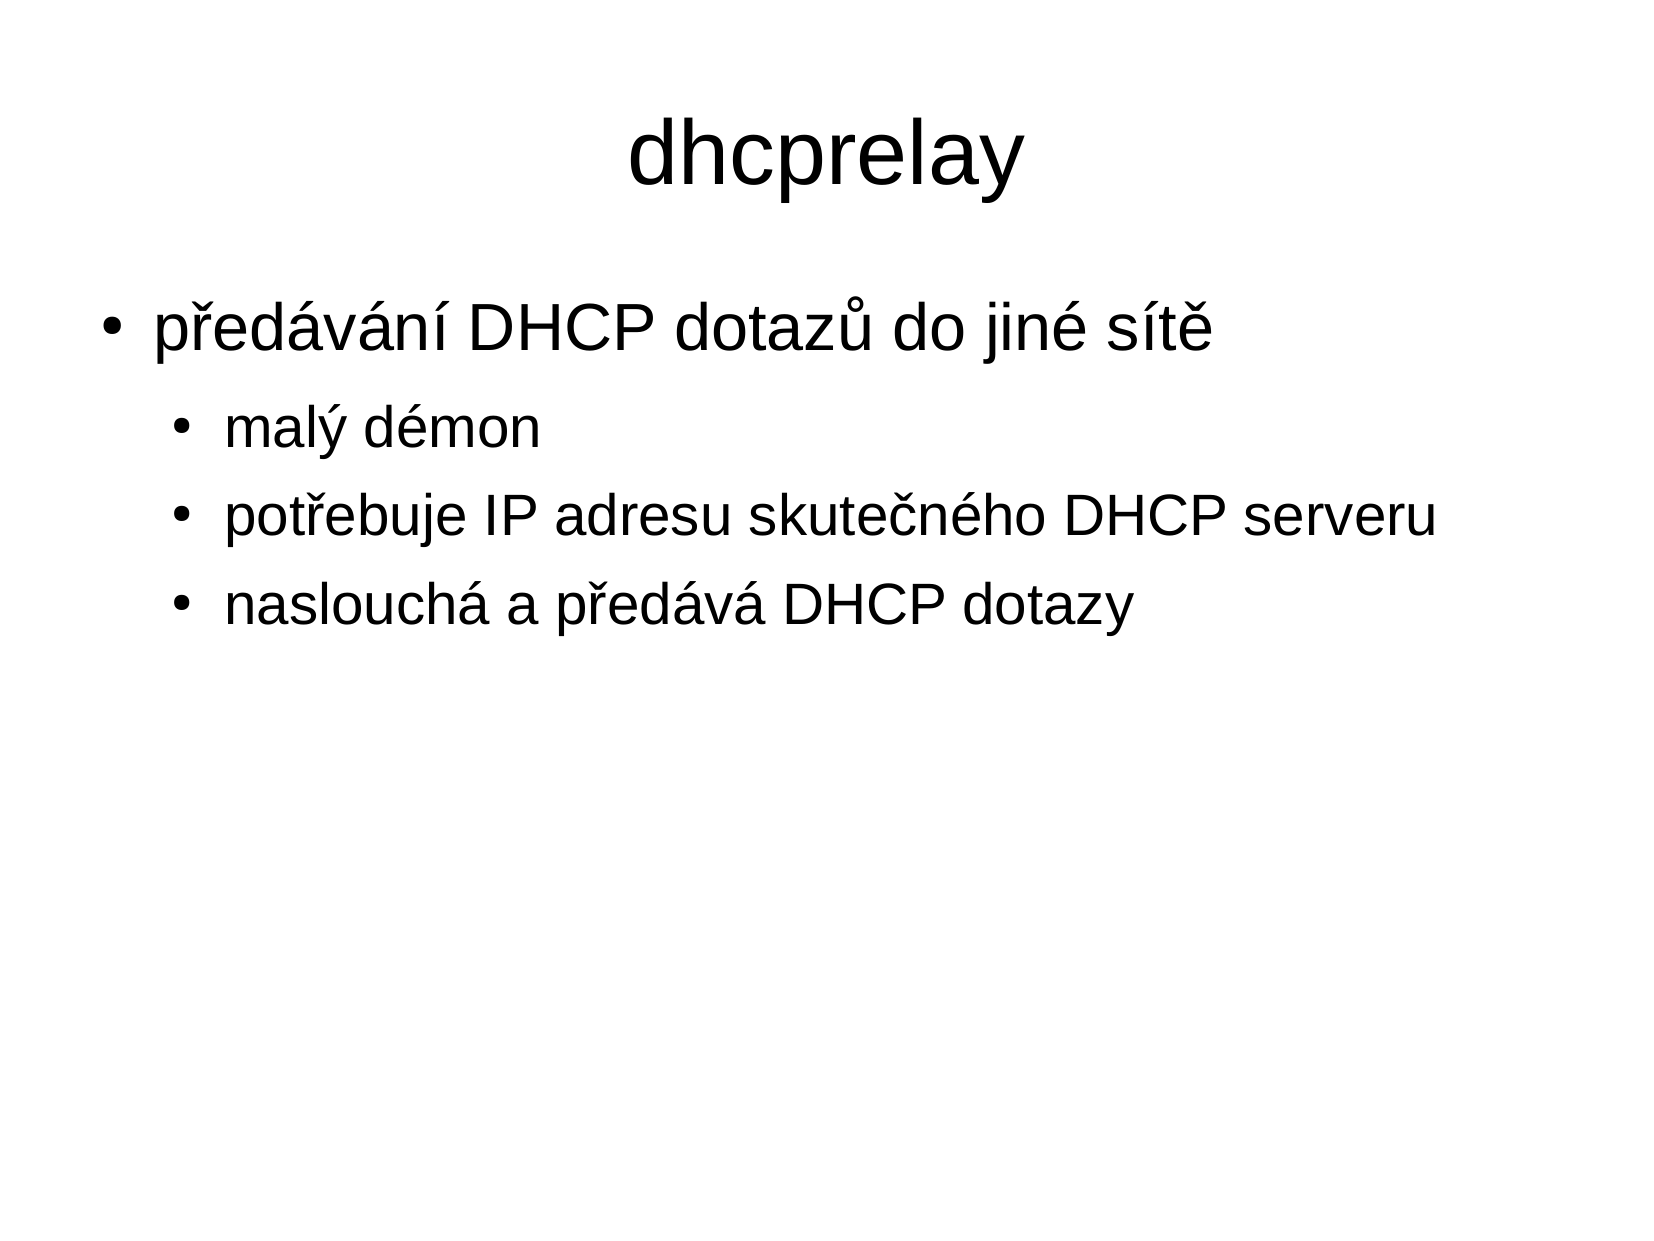

# dhcprelay
předávání DHCP dotazů do jiné sítě
malý démon
potřebuje IP adresu skutečného DHCP serveru
naslouchá a předává DHCP dotazy